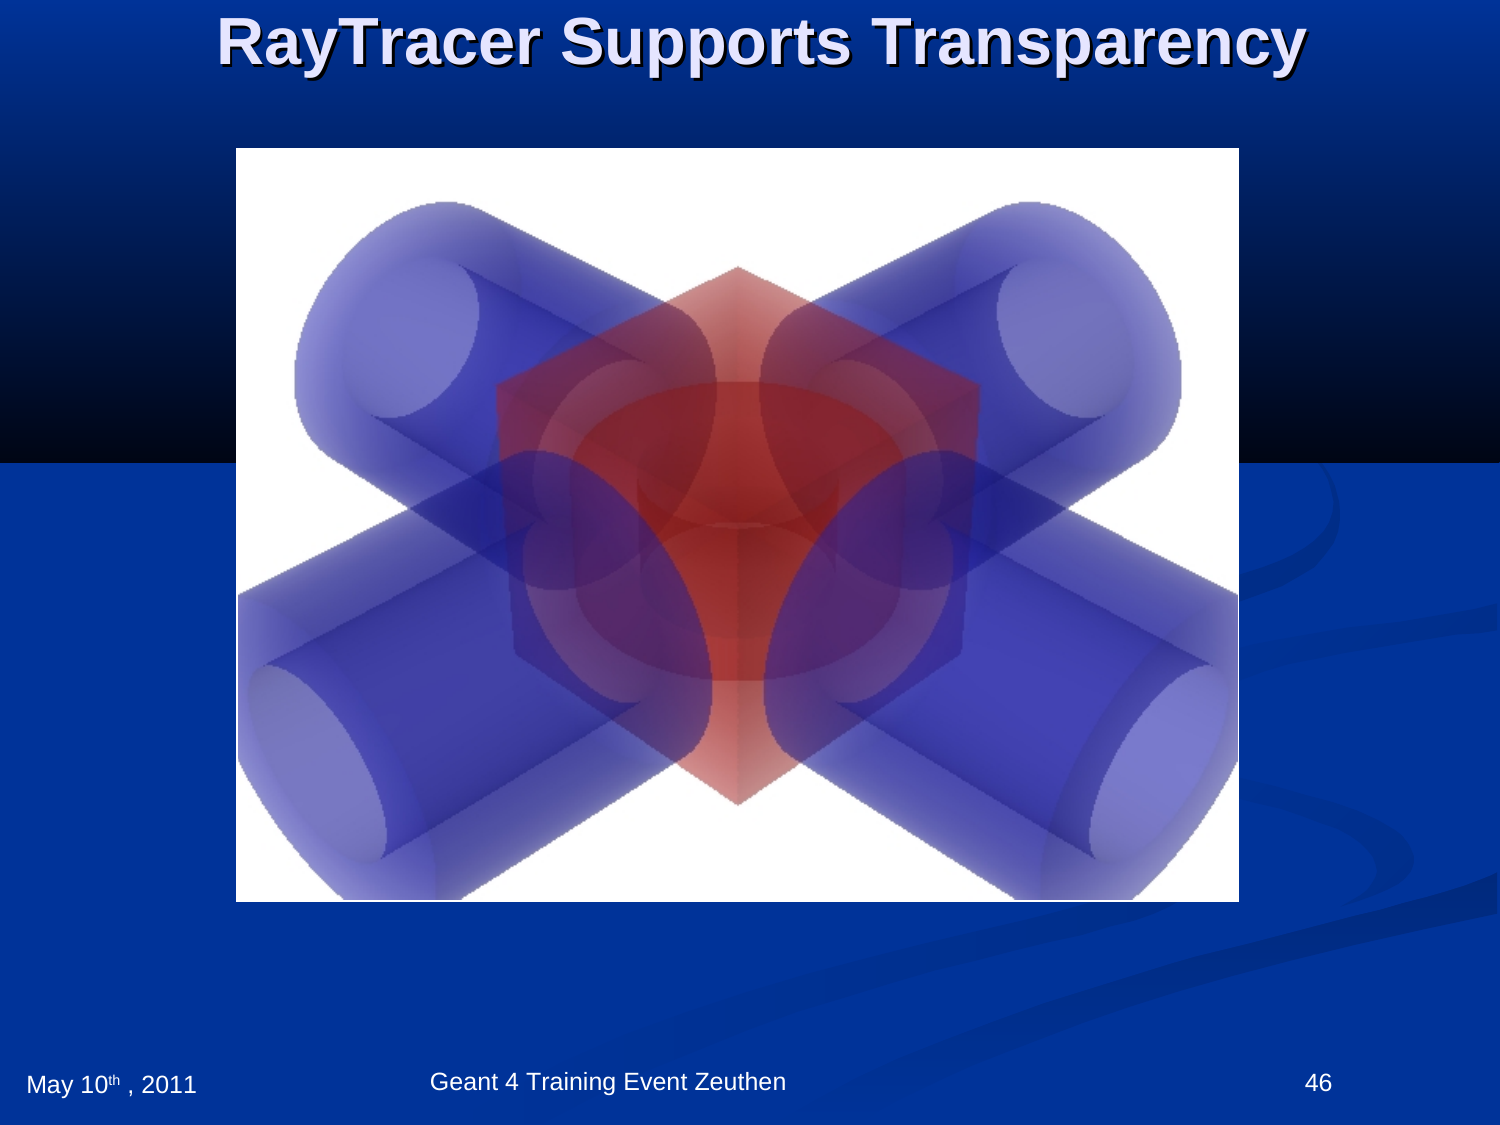

RayTracer Supports Transparency
Introduction to Geant4 Visualization J. Perl
10 January 2011
46